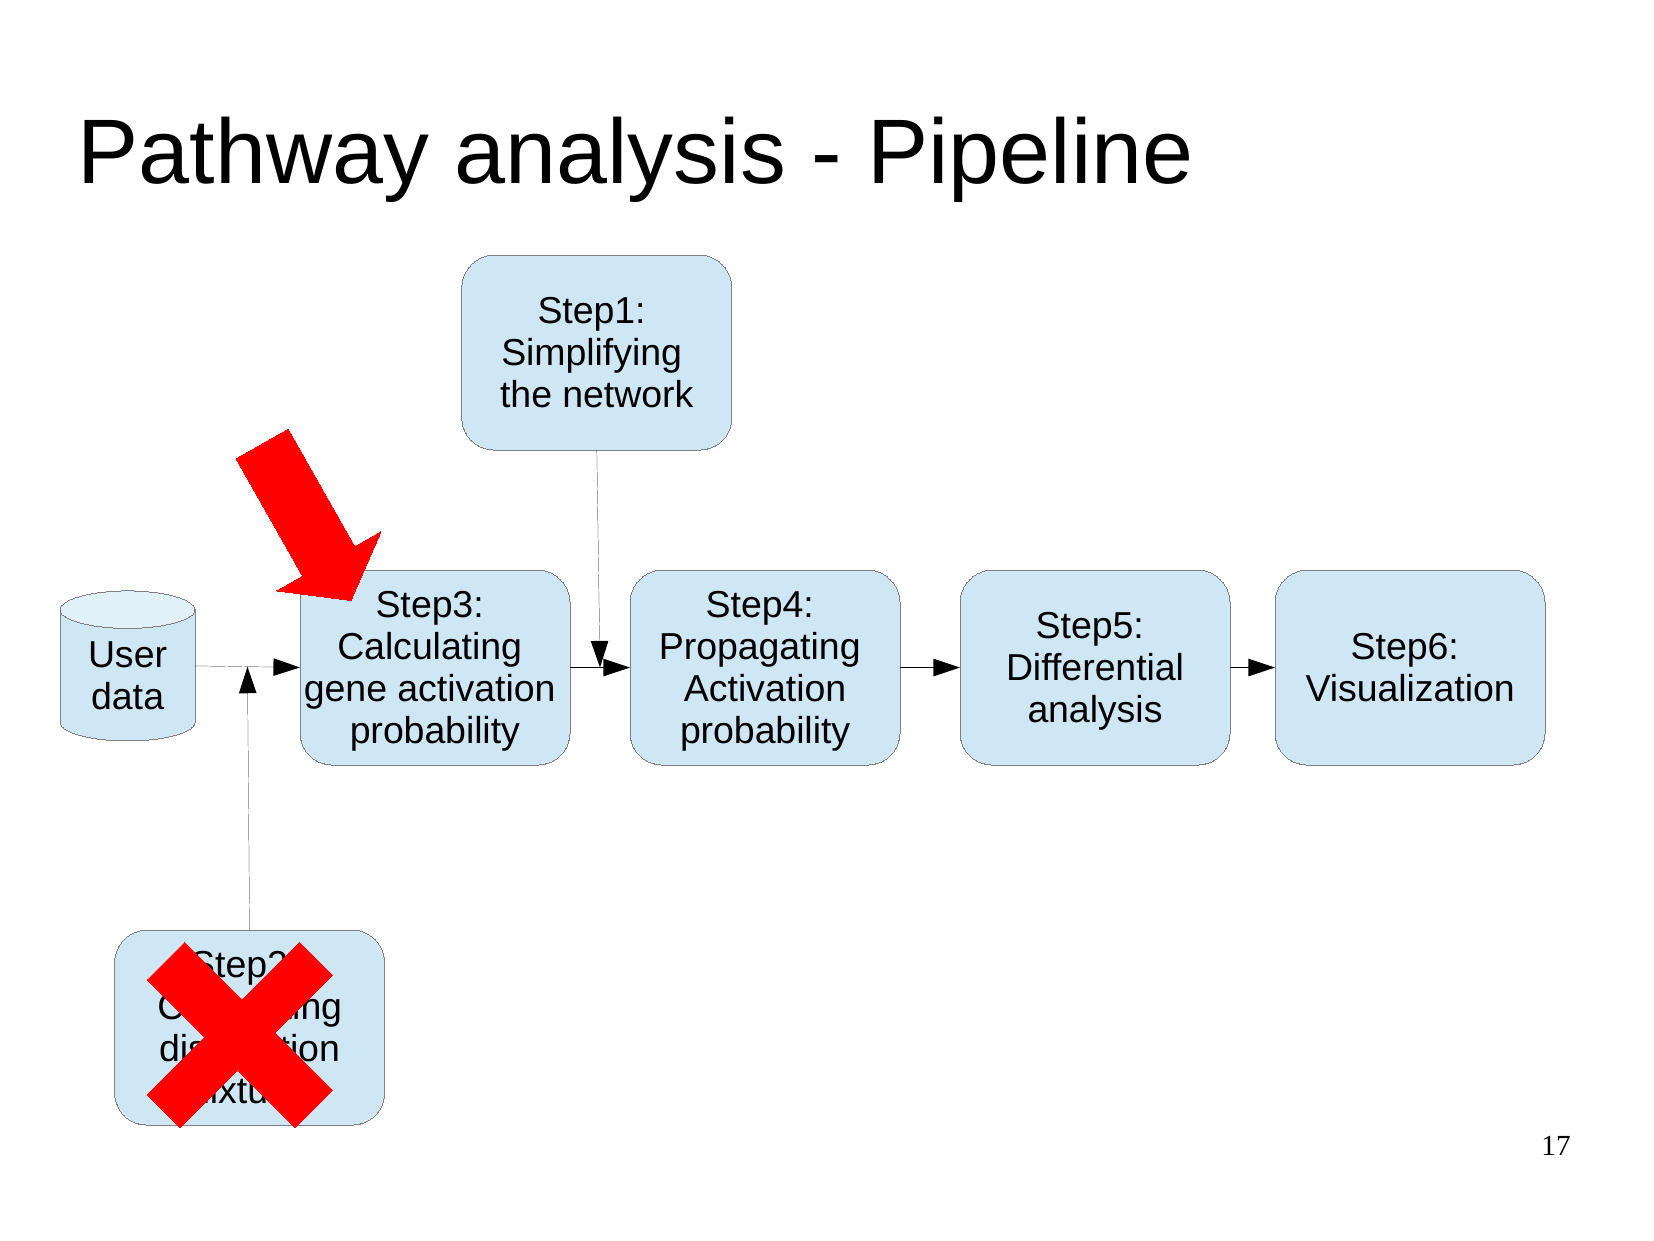

Pathway analysis - Pipeline
Step1:
Simplifying
the network
Step3:
Calculating
gene activation
probability
Step4:
Propagating
Activation
 probability
Step5:
Differential
analysis
Step6:
Visualization
User
data
Step2:
Calculating
distribution
mixtures
17